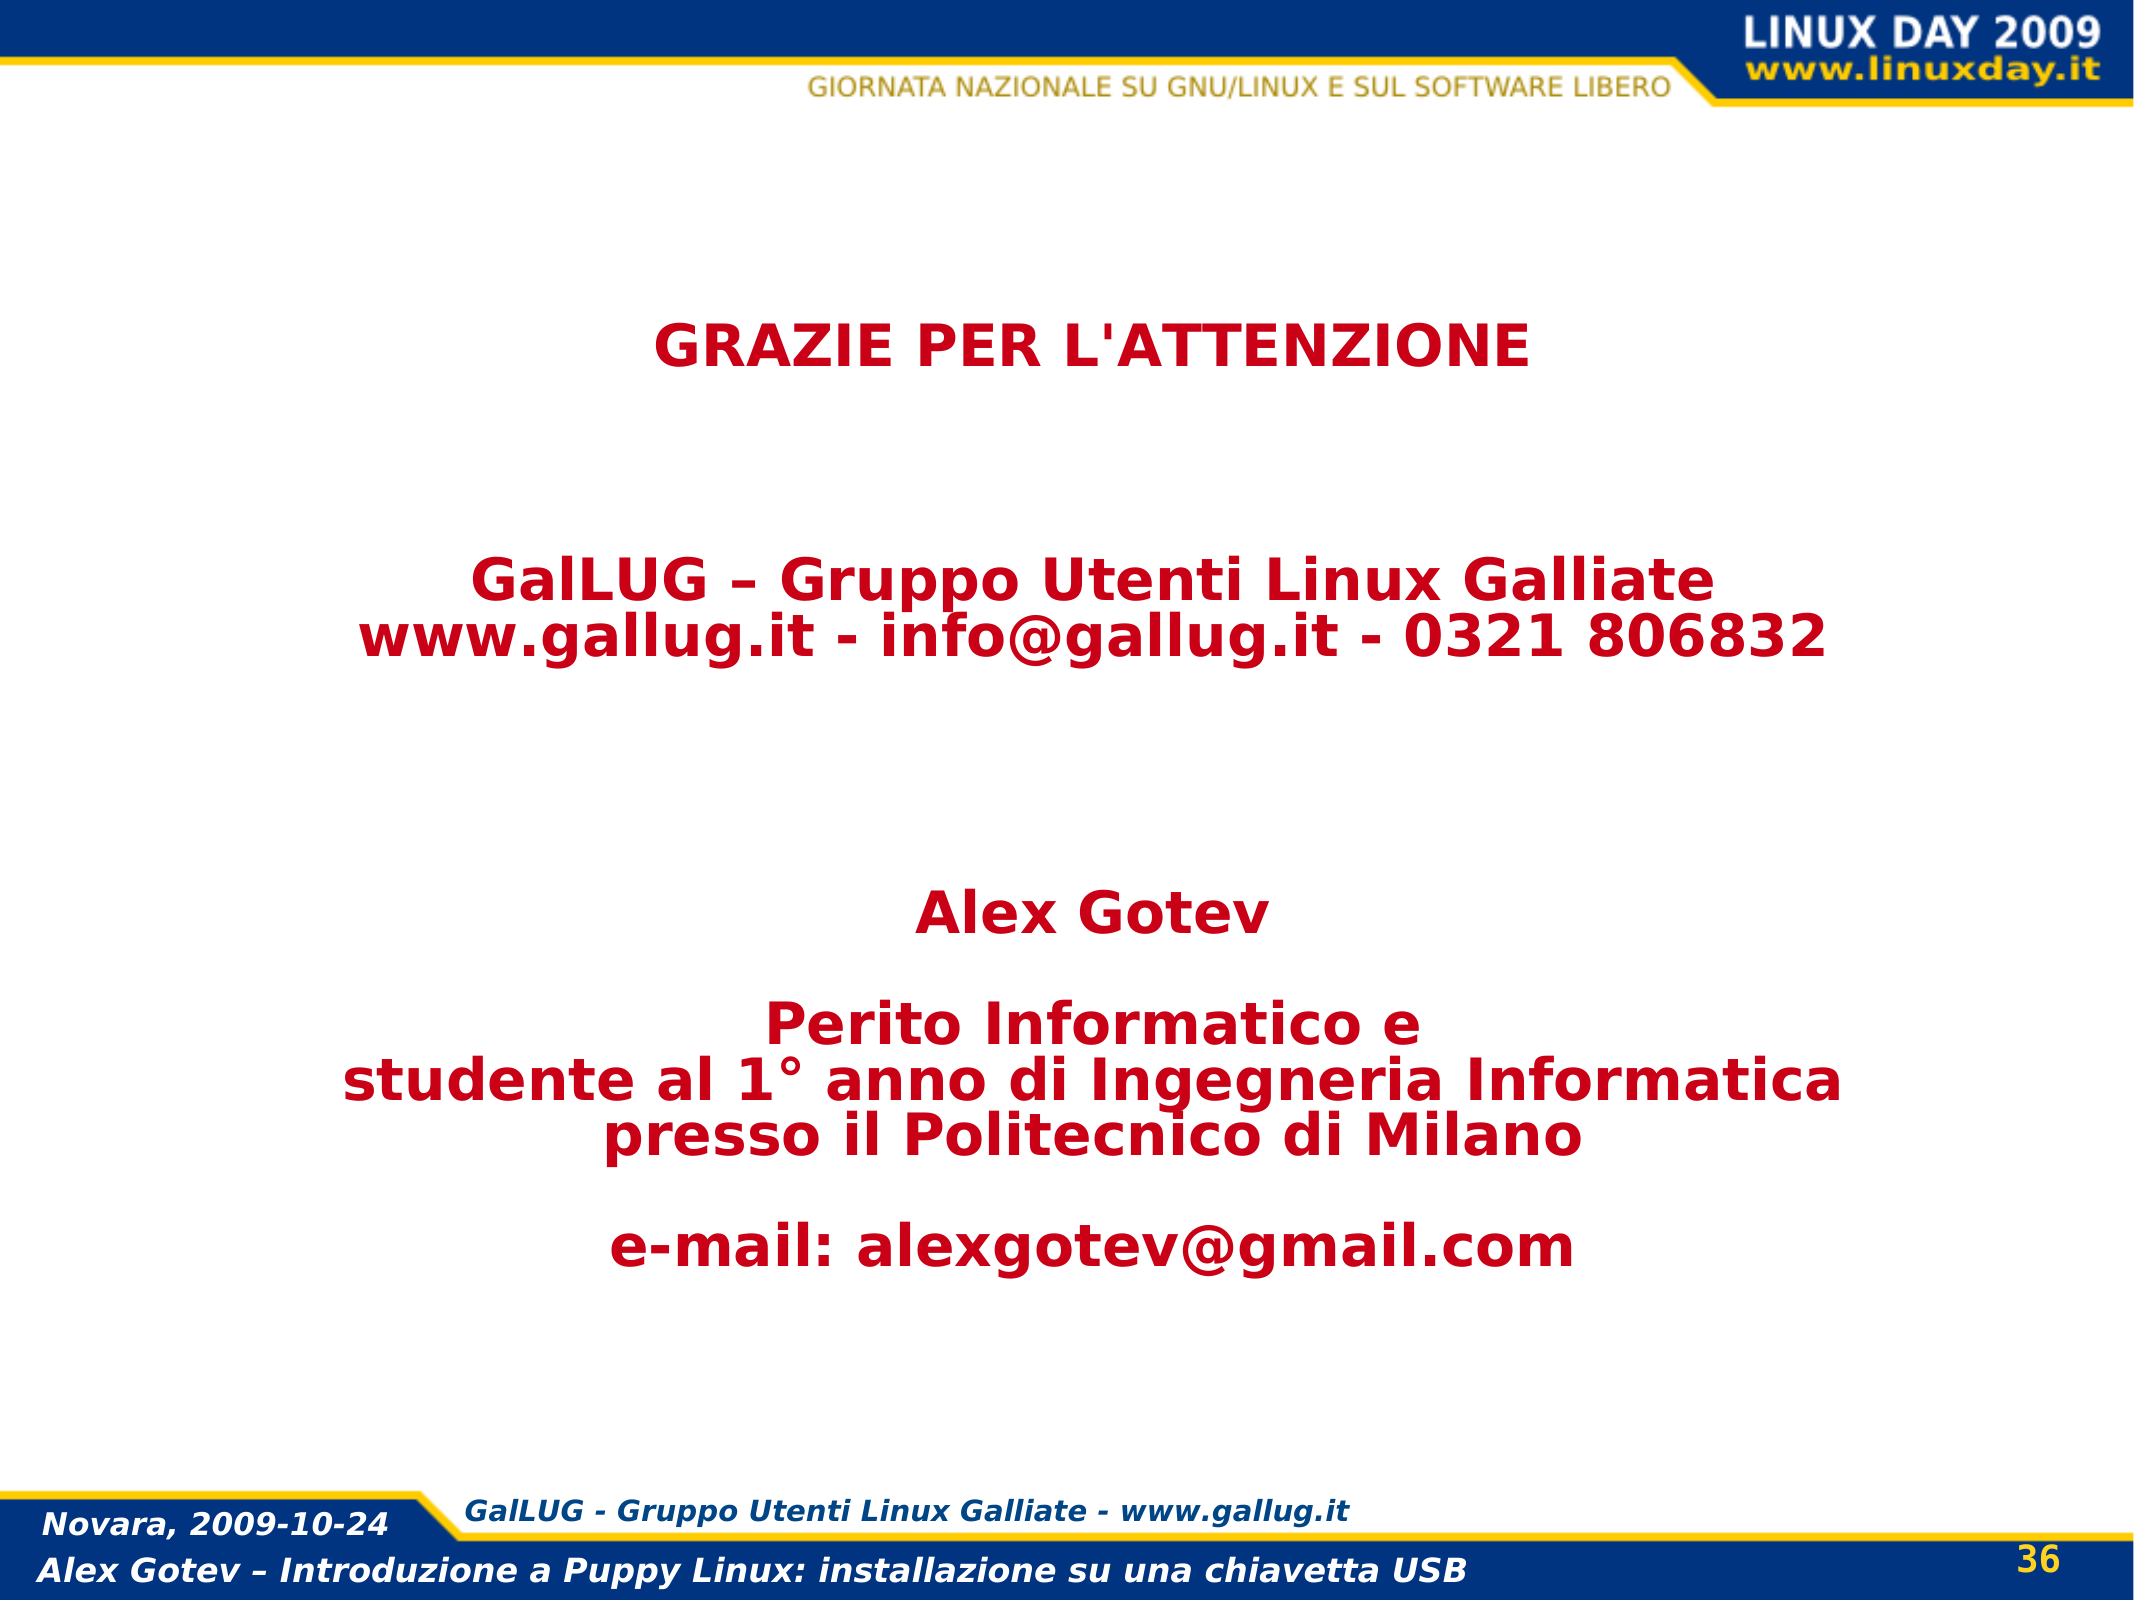

# GRAZIE PER L'ATTENZIONE
GalLUG – Gruppo Utenti Linux Galliate
www.gallug.it - info@gallug.it - 0321 806832
Alex Gotev
Perito Informatico e
studente al 1° anno di Ingegneria Informatica
presso il Politecnico di Milano
e-mail: alexgotev@gmail.com